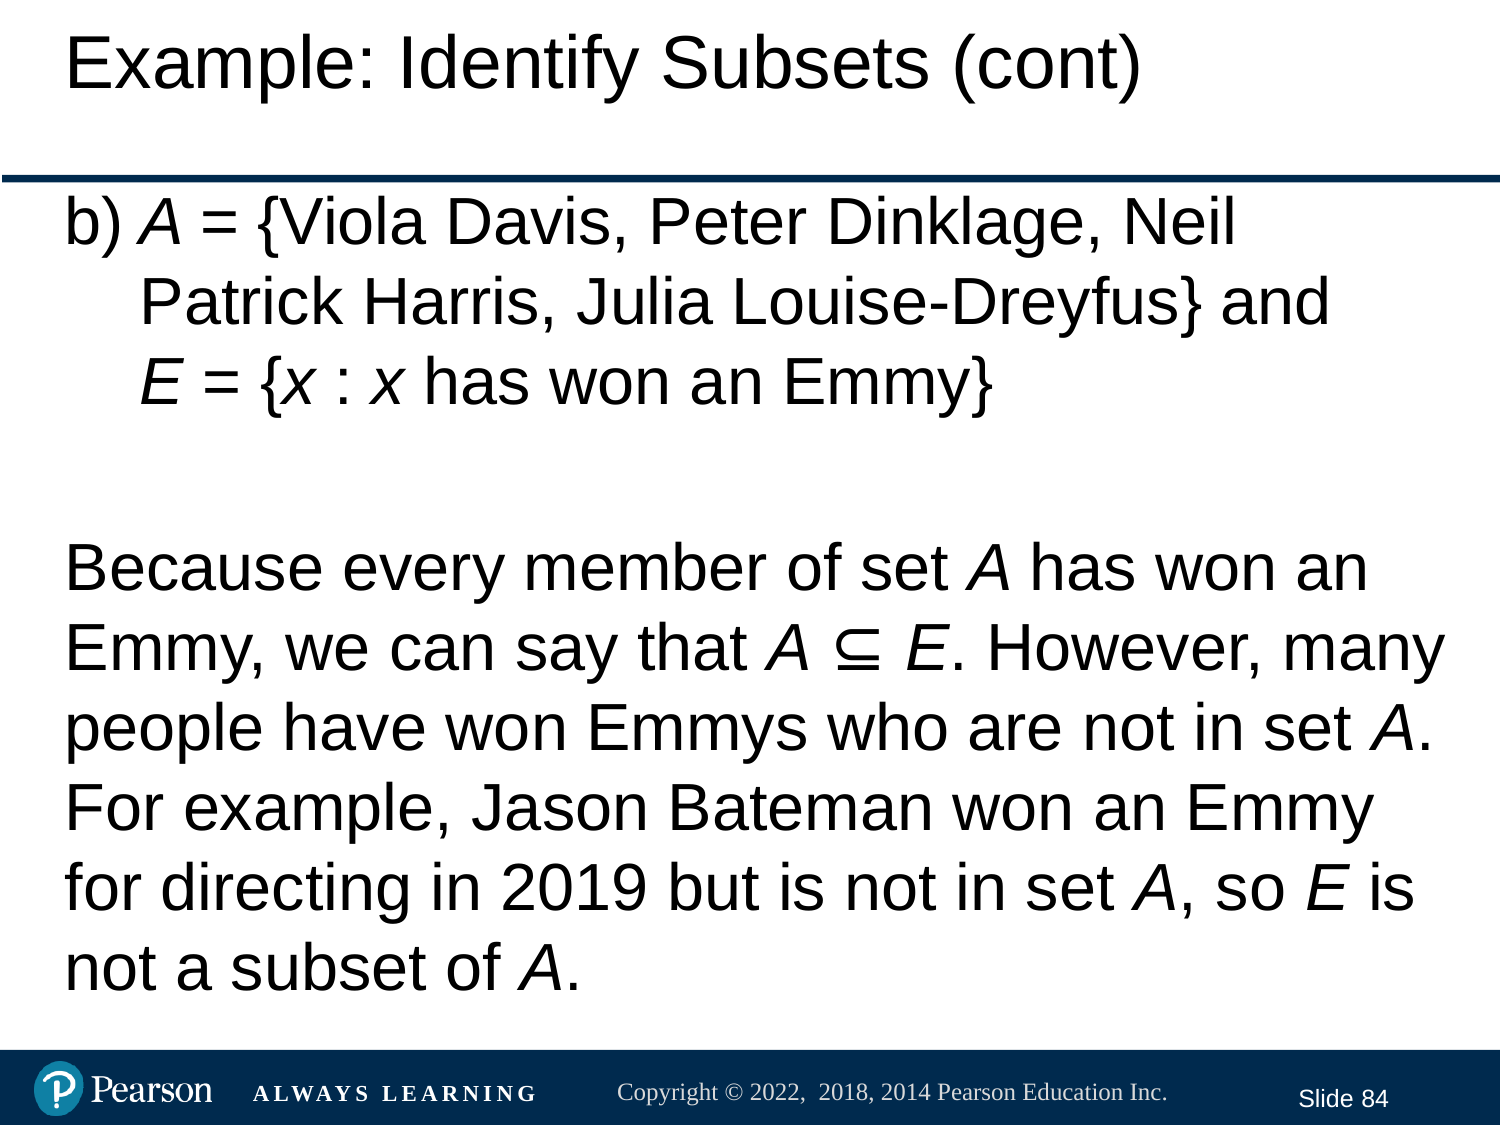

# Example: Identify Subsets (cont)
b) A = {Viola Davis, Peter Dinklage, Neil Patrick Harris, Julia Louise-Dreyfus} and
E = {x : x has won an Emmy}
Because every member of set A has won an Emmy, we can say that A ⊆ E. However, many people have won Emmys who are not in set A. For example, Jason Bateman won an Emmy for directing in 2019 but is not in set A, so E is not a subset of A.